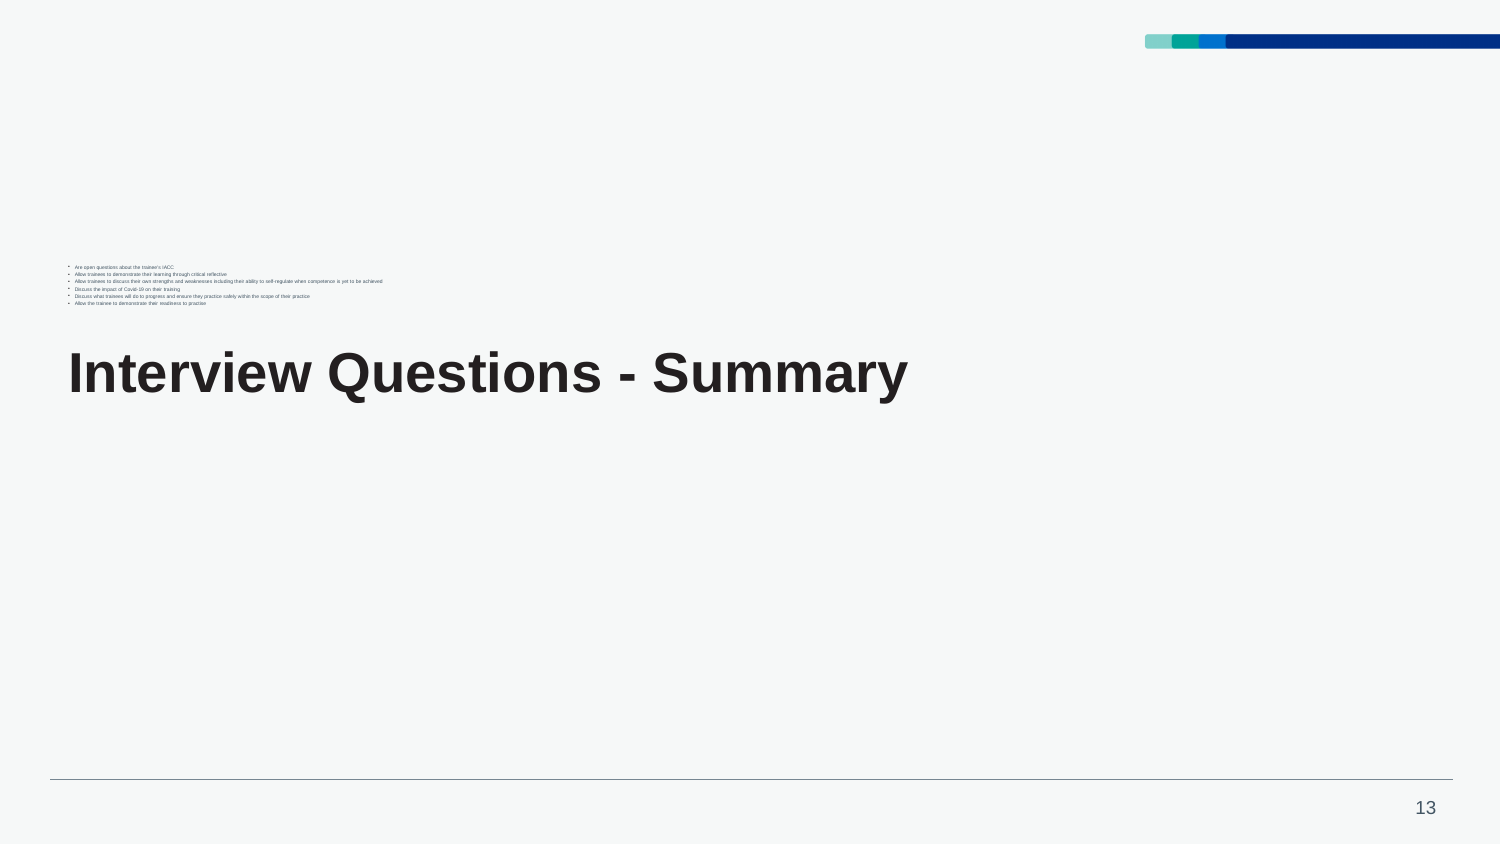

# Are open questions about the trainee's IACC
Allow trainees to demonstrate their learning through critical reflective
Allow trainees to discuss their own strengths and weaknesses including their ability to self-regulate when competence is yet to be achieved
Discuss the impact of Covid-19 on their training
Discuss what trainees will do to progress and ensure they practice safely within the scope of their practice
Allow the trainee to demonstrate their readiness to practise
Interview Questions - Summary